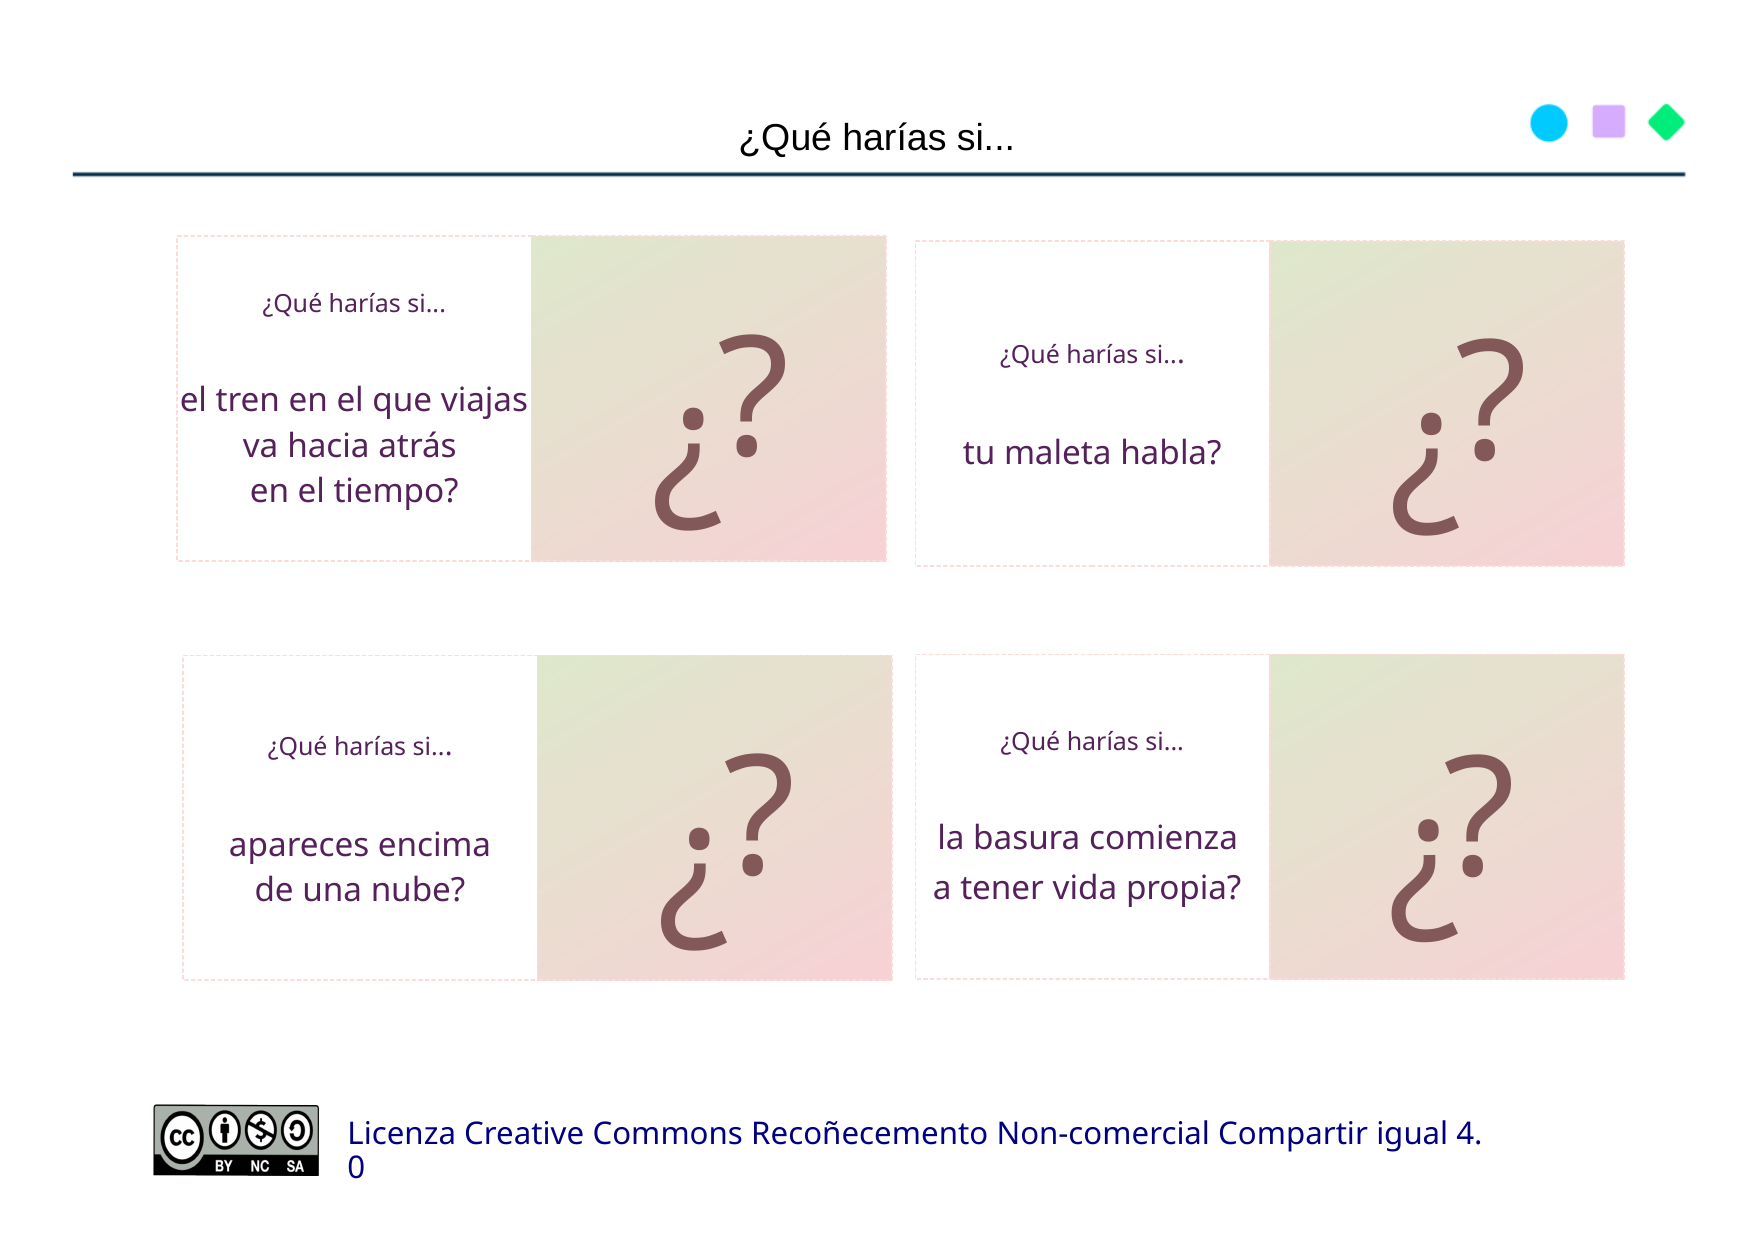

¿Qué harías si...
?
?
¿Qué harías si...
 el tren en el que viajas
va hacia atrás
en el tiempo?
?
?
¿Qué harías si...
tu maleta habla?
?
?
?
¿Qué harías si...
la basura comienza
a tener vida propia?
?
¿Qué harías si...
 apareces encima
de una nube?
Licenza Creative Commons Recoñecemento Non-comercial Compartir igual 4.0